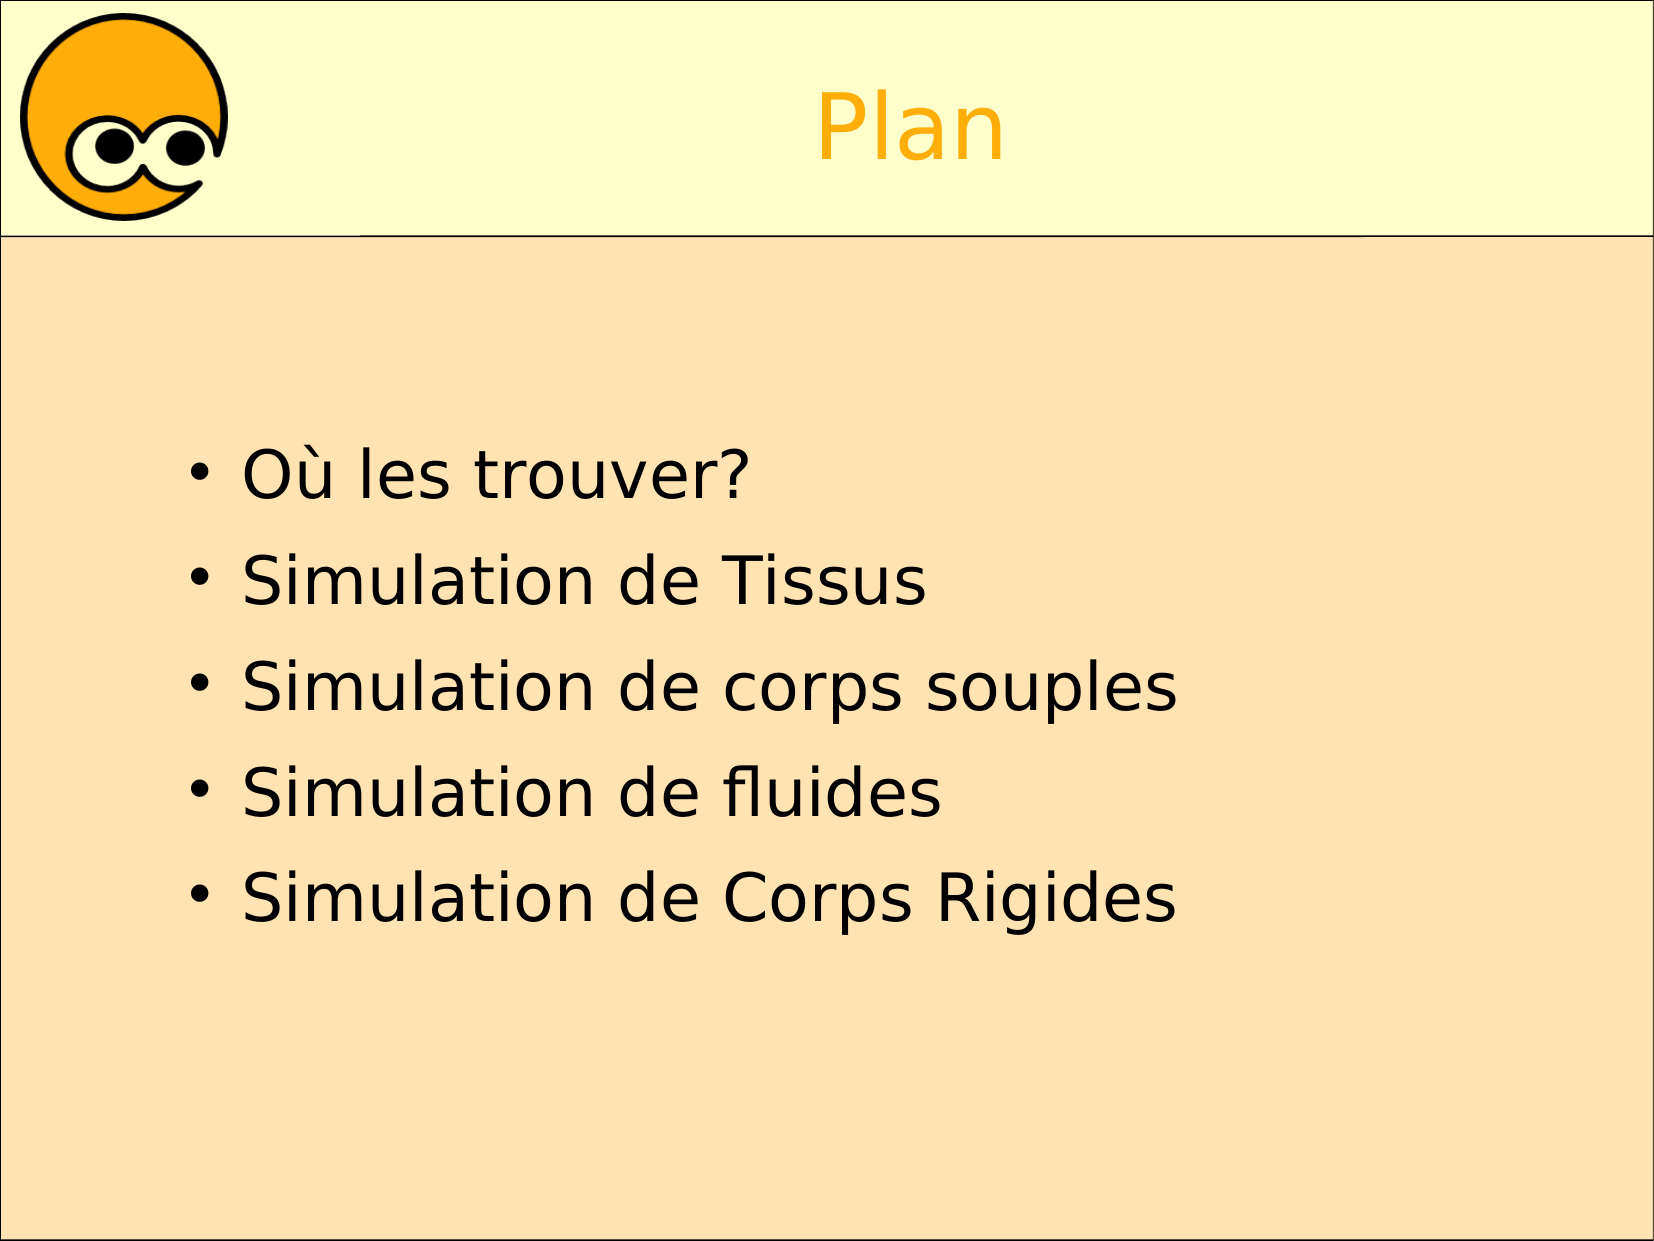

# Plan
Où les trouver?
Simulation de Tissus
Simulation de corps souples
Simulation de fluides
Simulation de Corps Rigides